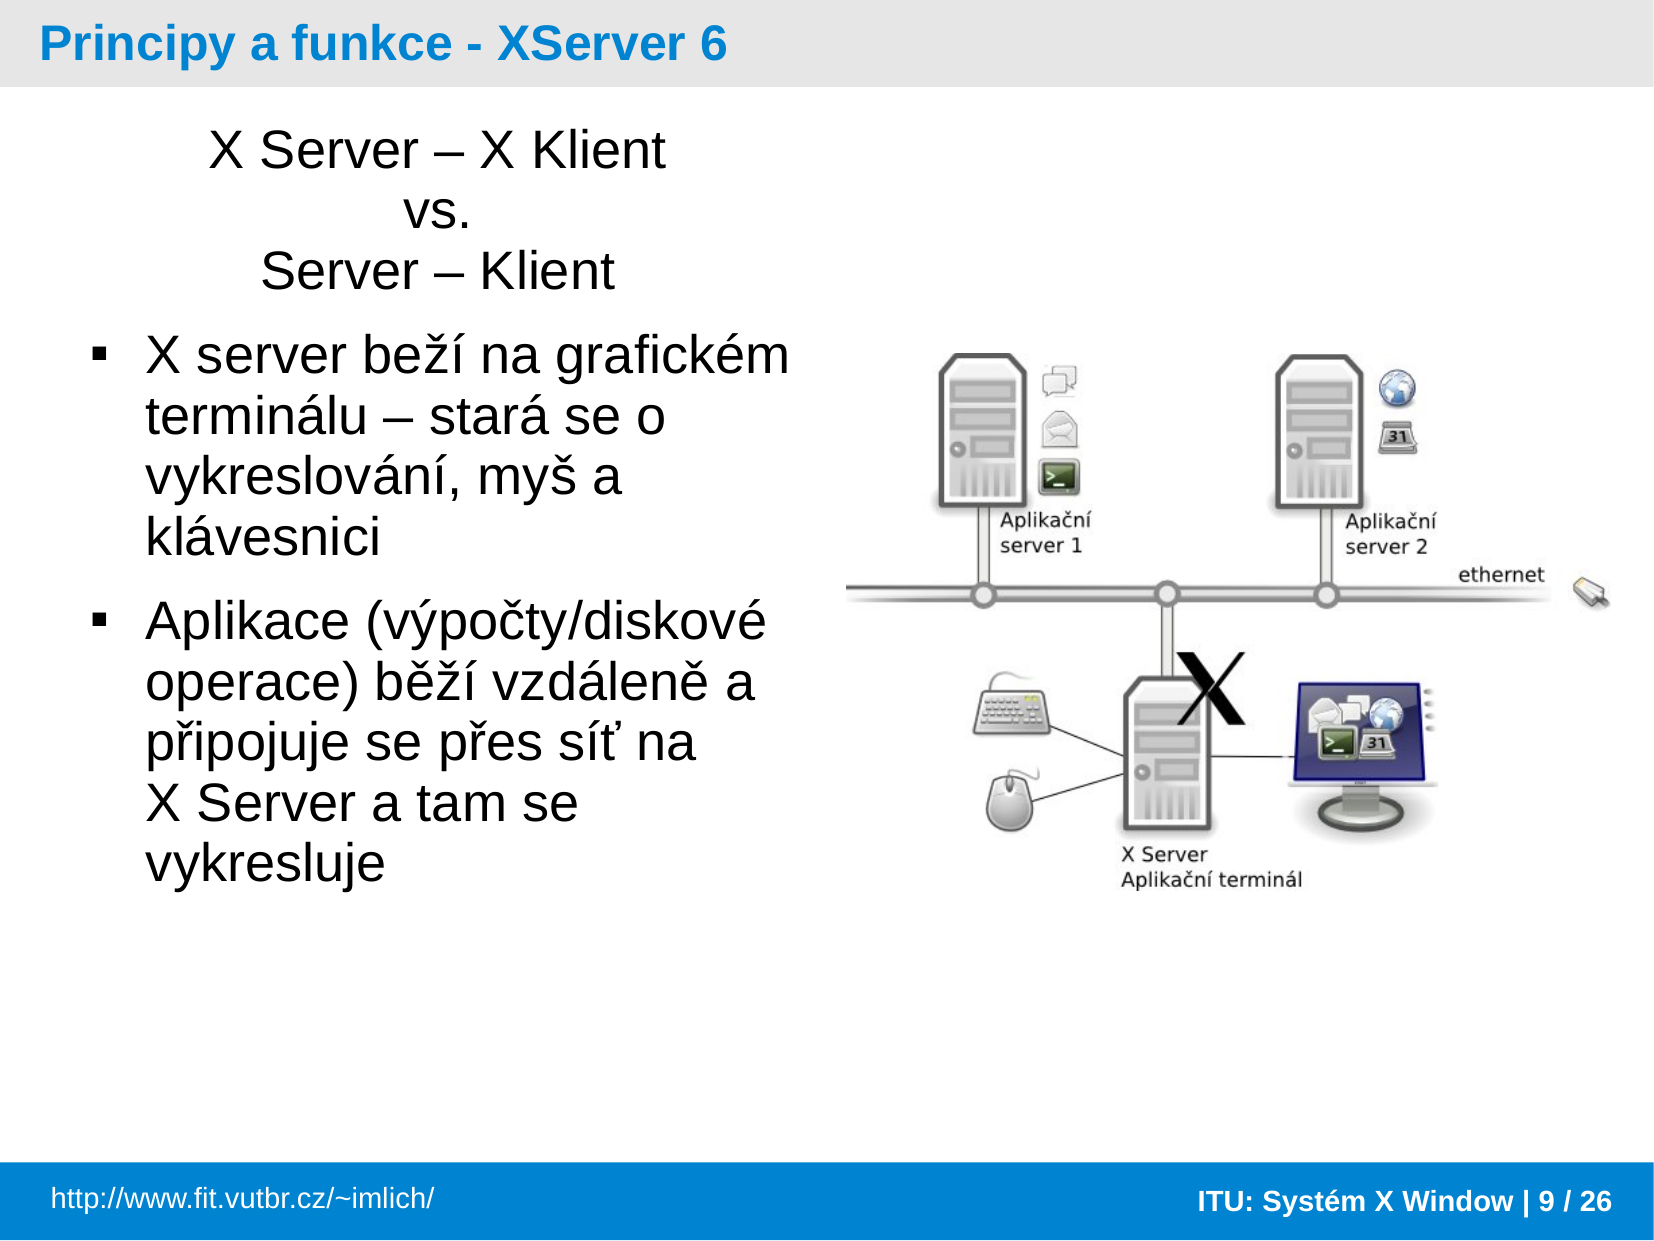

# Principy a funkce - XServer 6
X Server – X Klient
vs.
Server – Klient
X server beží na grafickém terminálu – stará se o vykreslování, myš a klávesnici
Aplikace (výpočty/diskové operace) běží vzdáleně a připojuje se přes síť na X Server a tam se vykresluje